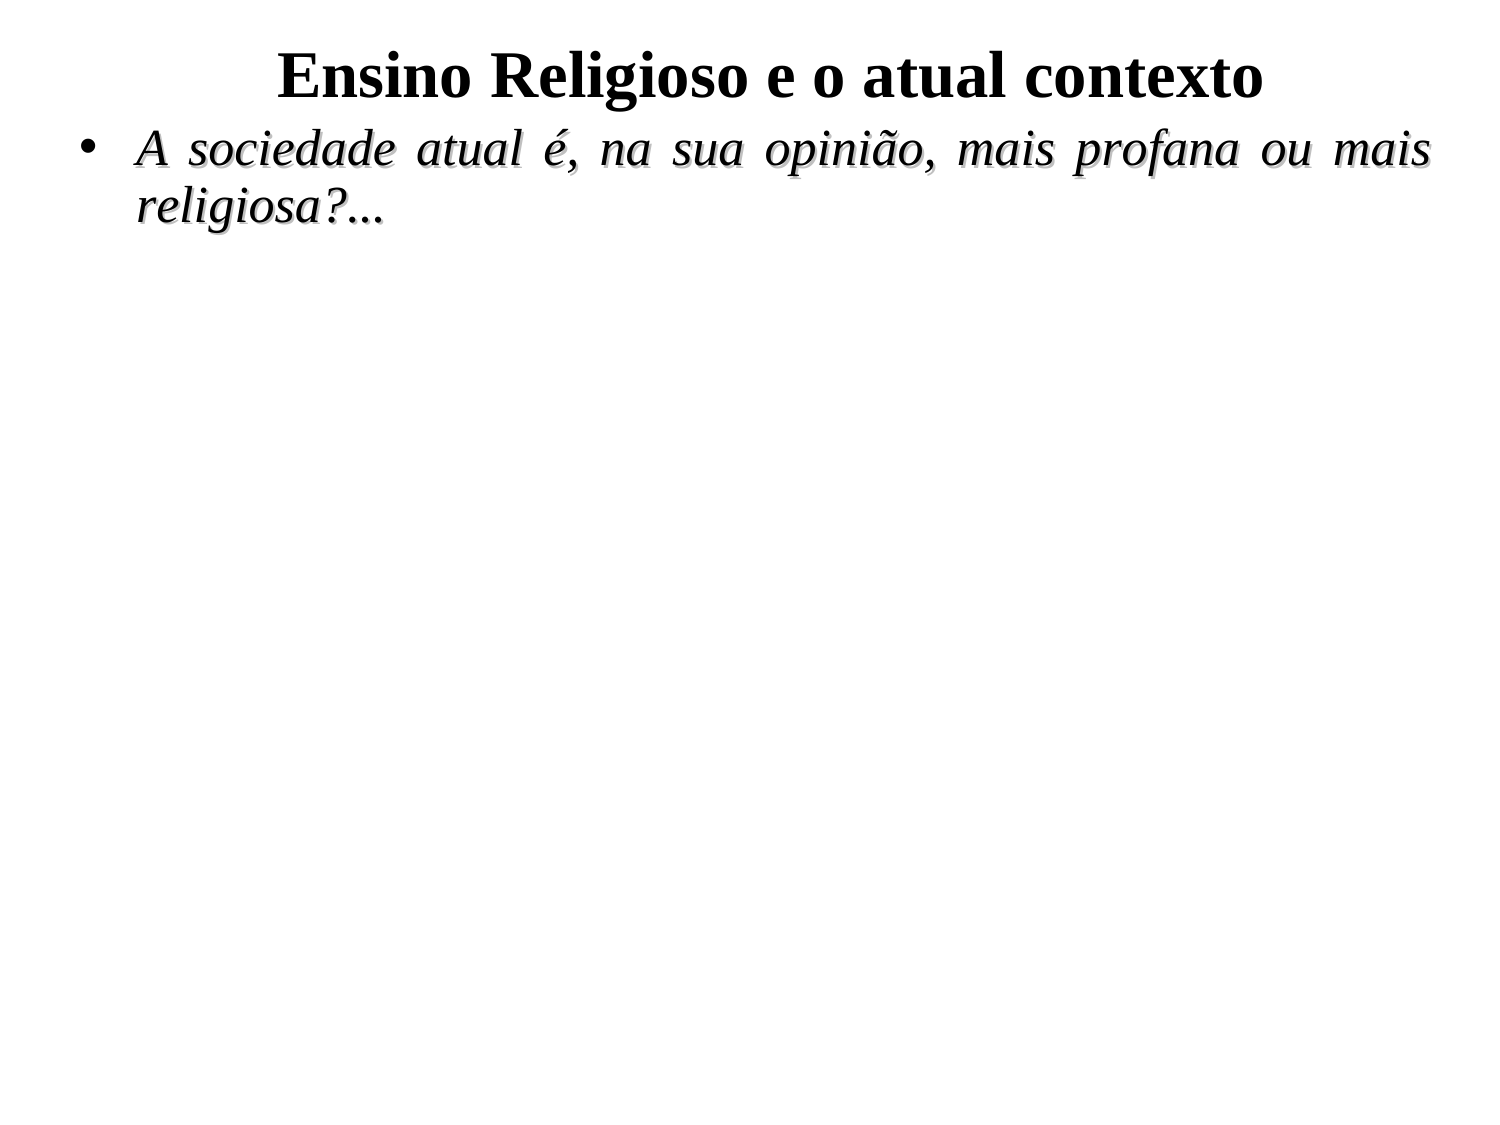

# Ensino Religioso e o atual contexto
A sociedade atual é, na sua opinião, mais profana ou mais religiosa?...